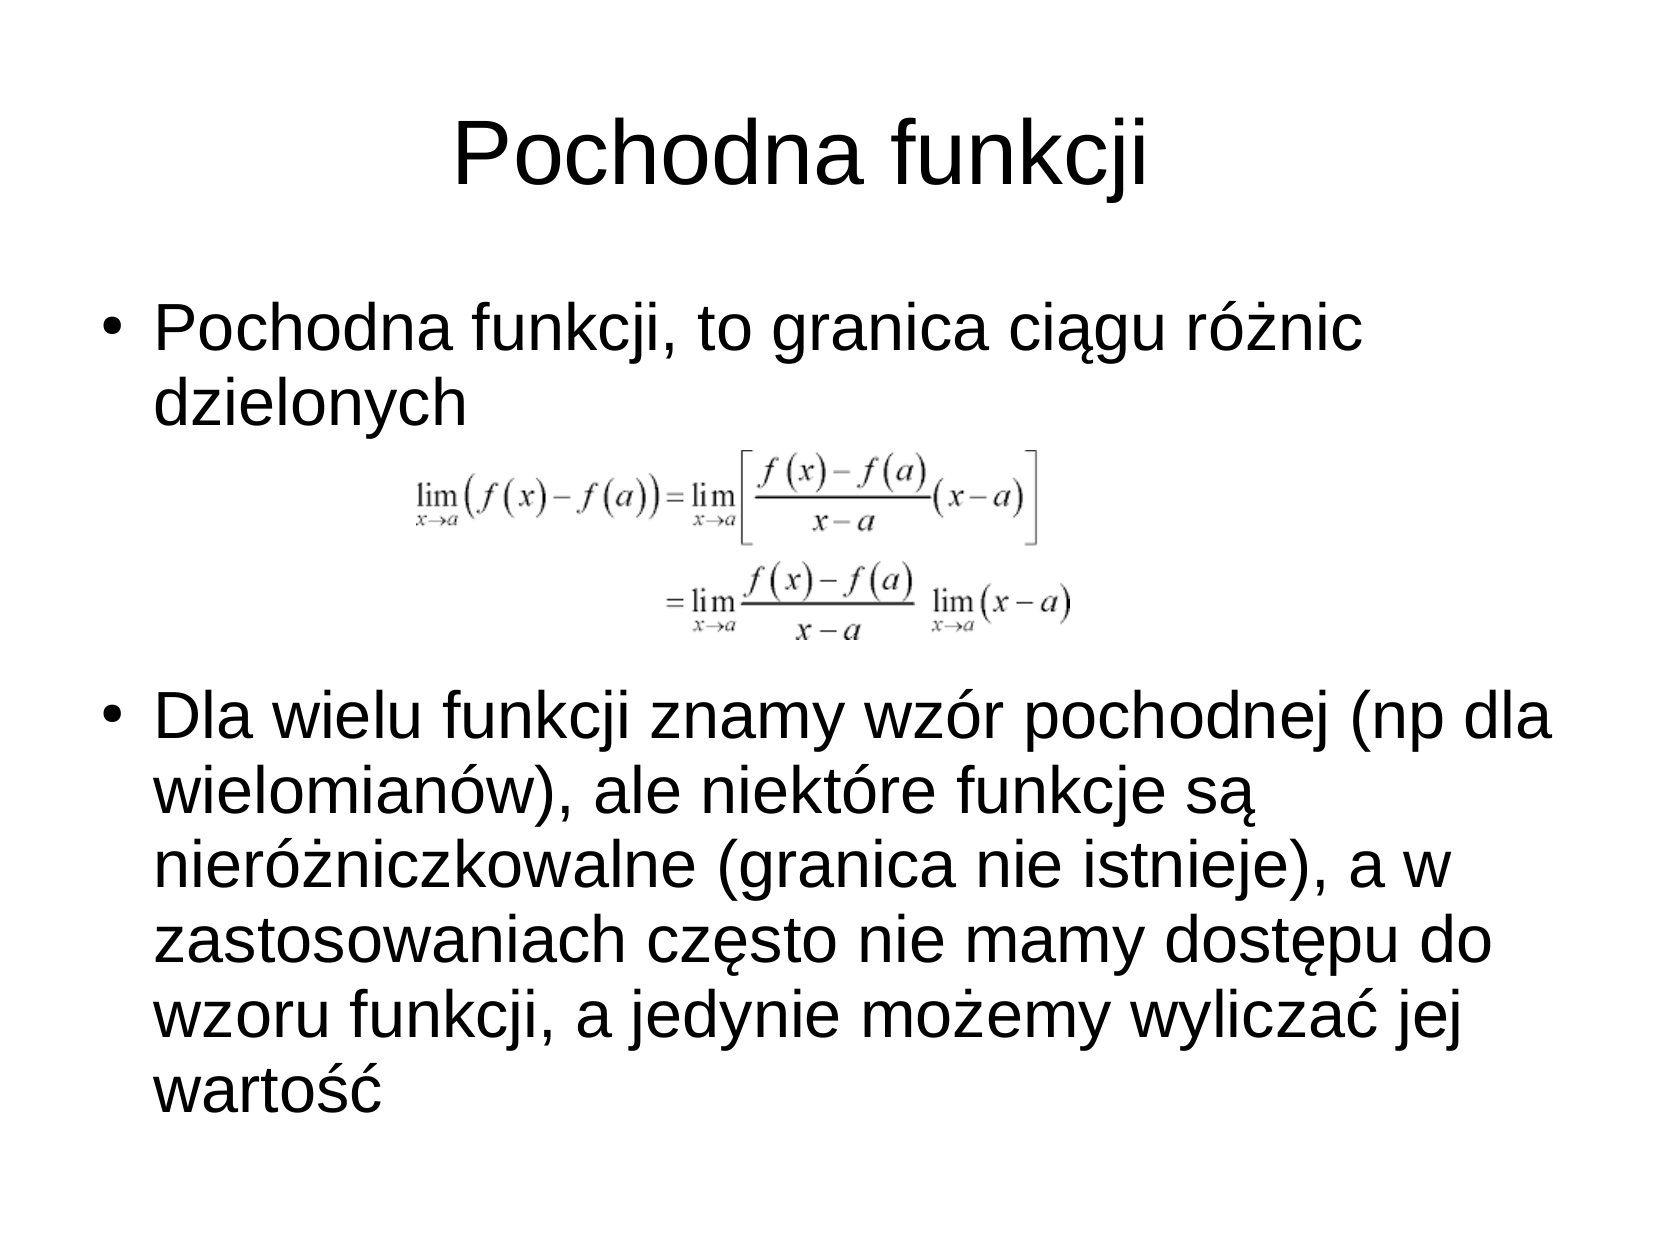

# Pochodna funkcji
Pochodna funkcji, to granica ciągu różnic dzielonych
Dla wielu funkcji znamy wzór pochodnej (np dla wielomianów), ale niektóre funkcje są nieróżniczkowalne (granica nie istnieje), a w zastosowaniach często nie mamy dostępu do wzoru funkcji, a jedynie możemy wyliczać jej wartość